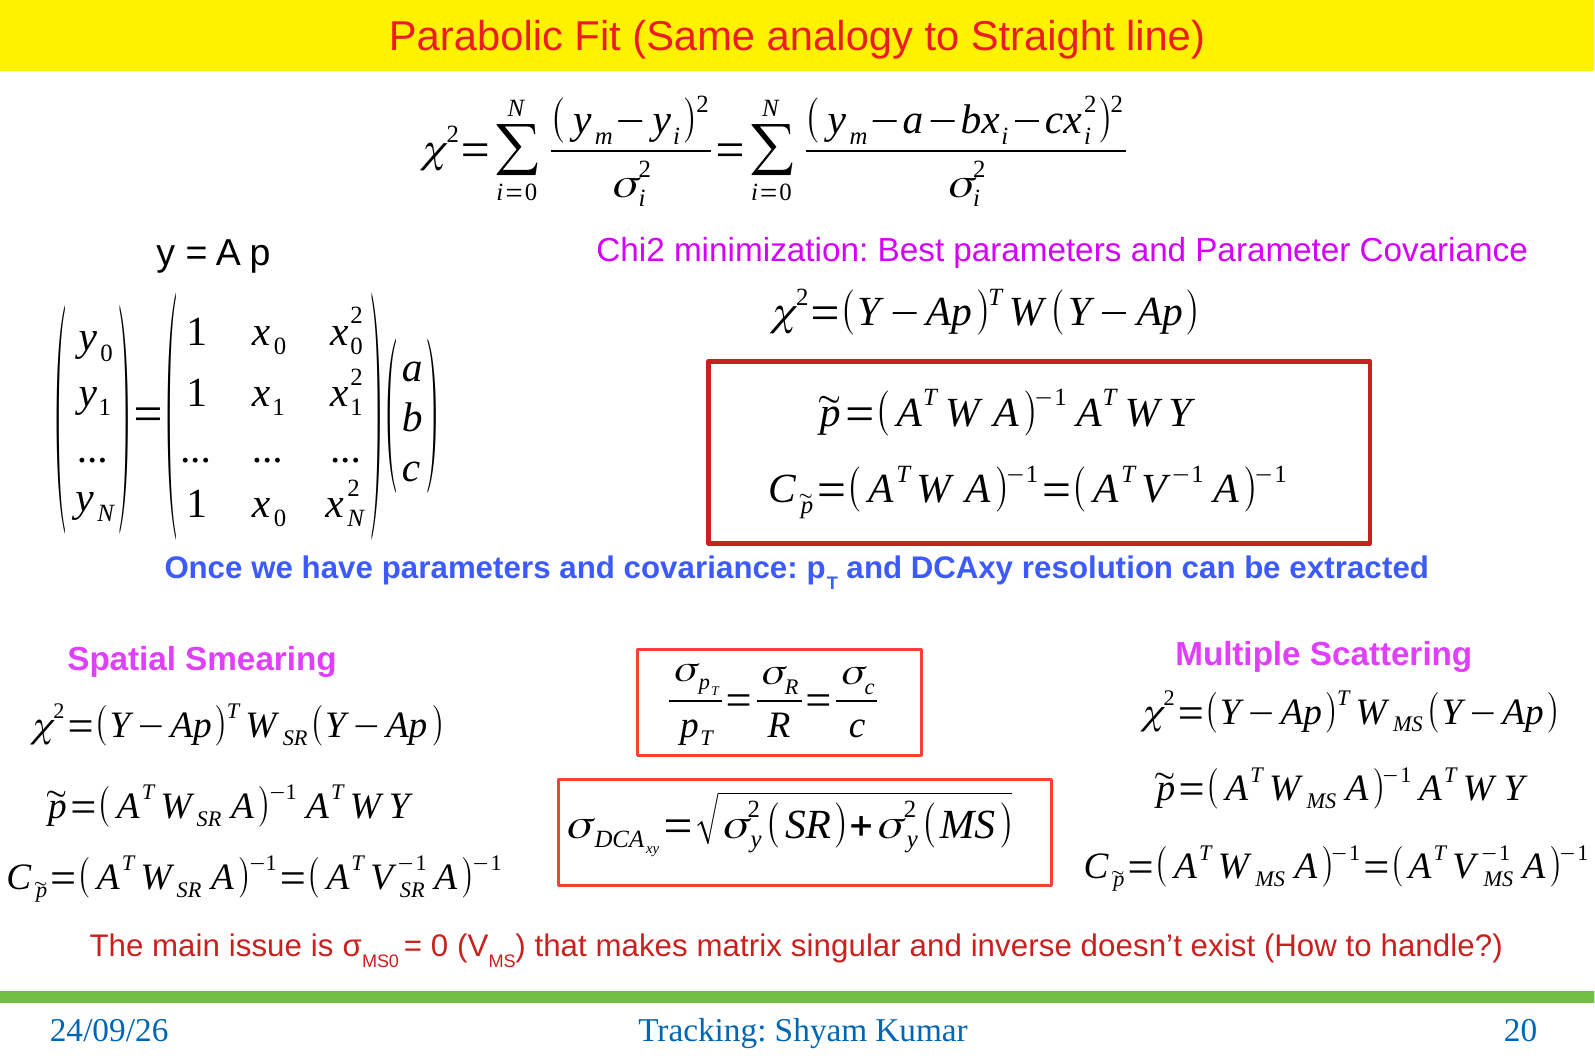

# Parabolic Fit (Same analogy to Straight line)
y = A p
Chi2 minimization: Best parameters and Parameter Covariance
Once we have parameters and covariance: pT and DCAxy resolution can be extracted
Multiple Scattering
Spatial Smearing
The main issue is σMS0 = 0 (VMS) that makes matrix singular and inverse doesn’t exist (How to handle?)
Tracking: Shyam Kumar
20